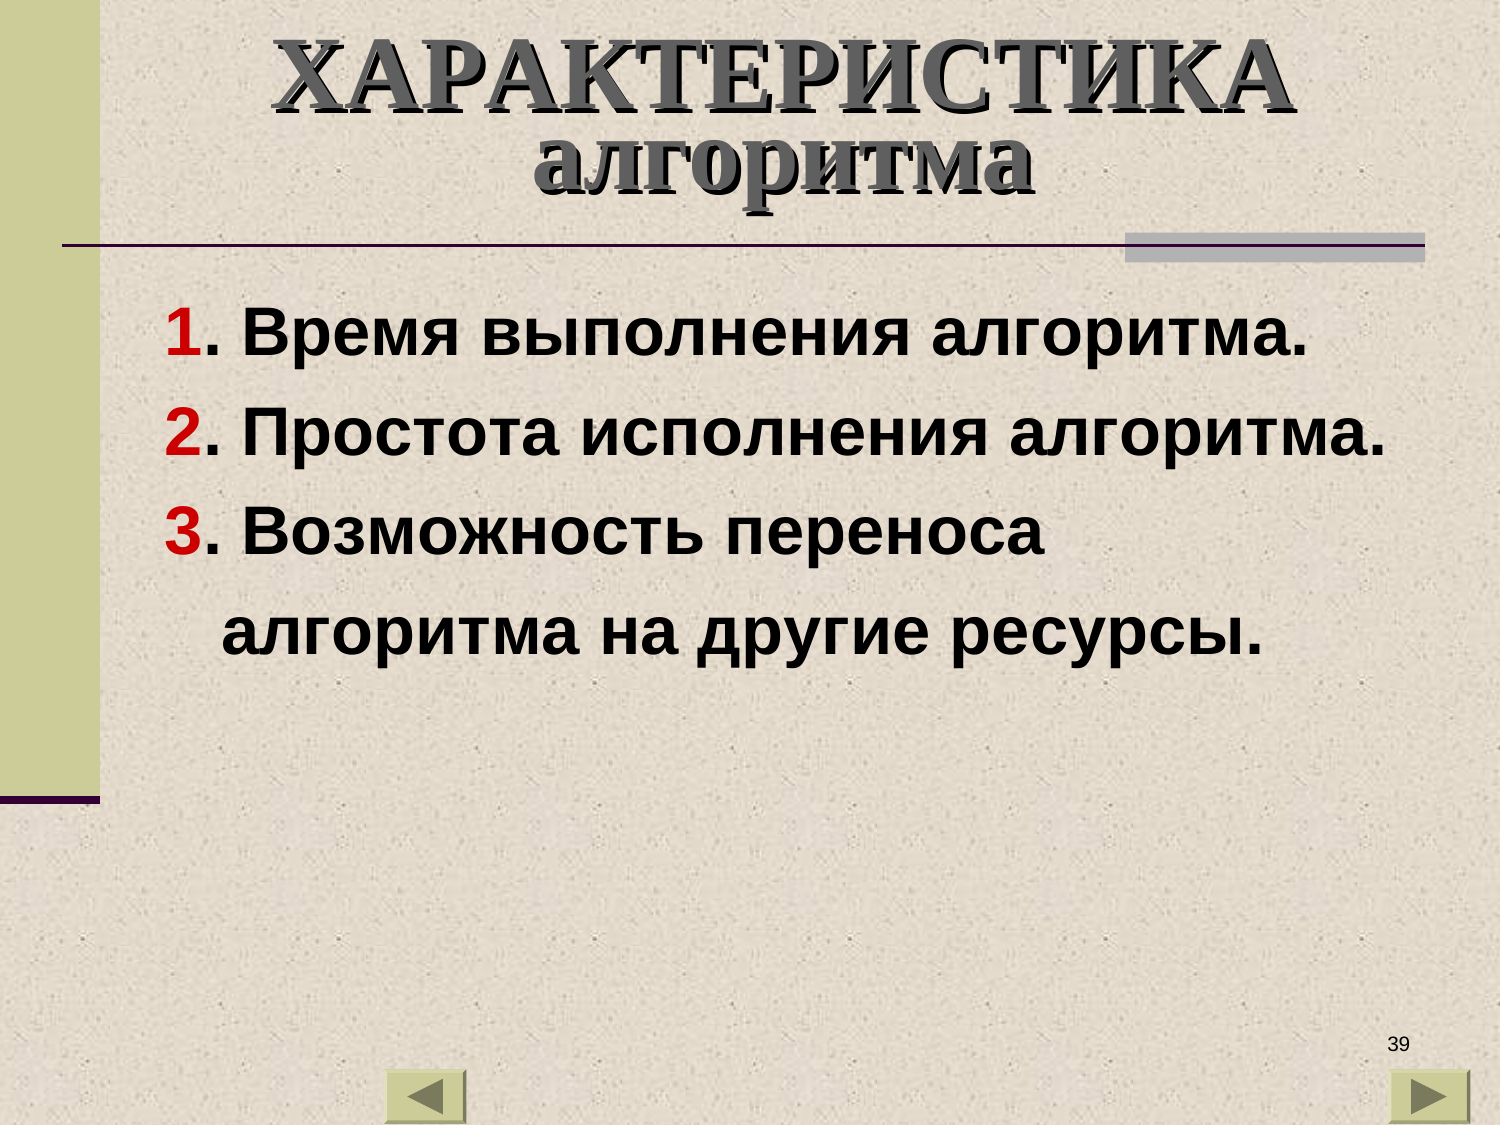

# ХАРАКТЕРИСТИКА алгоритма
1. Время выполнения алгоритма.
2. Простота исполнения алгоритма.
3. Возможность переноса алгоритма на другие ресурсы.
39